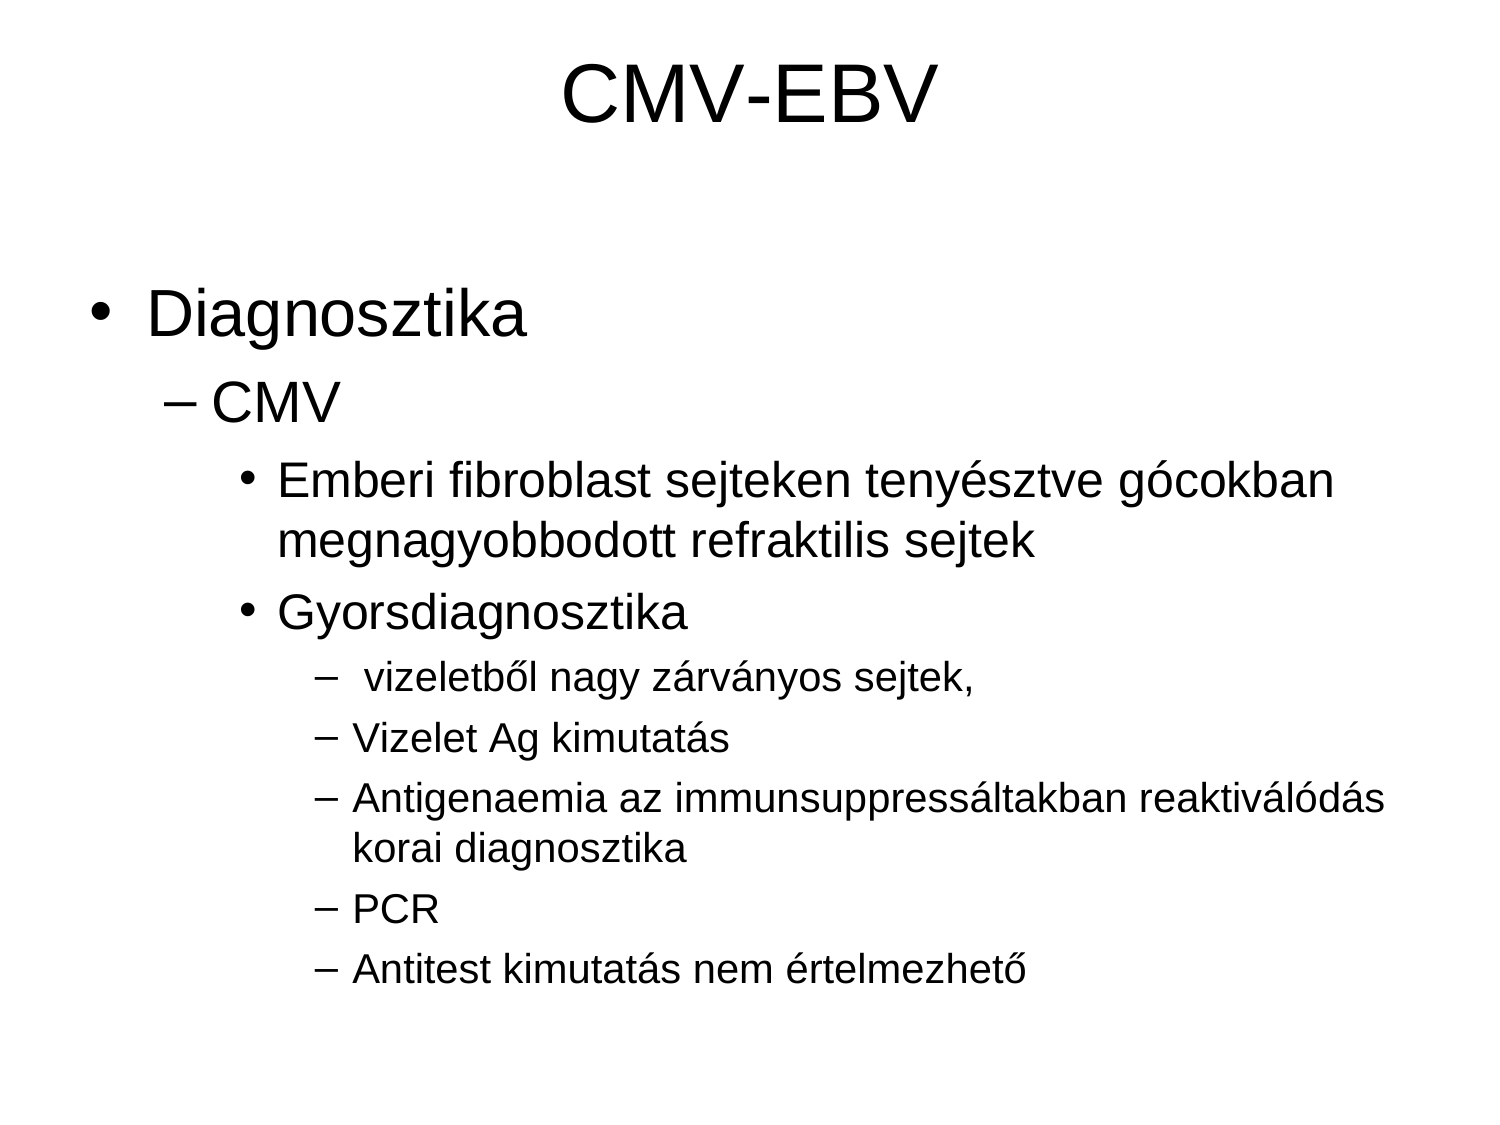

# CMV-EBV
Diagnosztika
CMV
Emberi fibroblast sejteken tenyésztve gócokban megnagyobbodott refraktilis sejtek
Gyorsdiagnosztika
 vizeletből nagy zárványos sejtek,
Vizelet Ag kimutatás
Antigenaemia az immunsuppressáltakban reaktiválódás korai diagnosztika
PCR
Antitest kimutatás nem értelmezhető